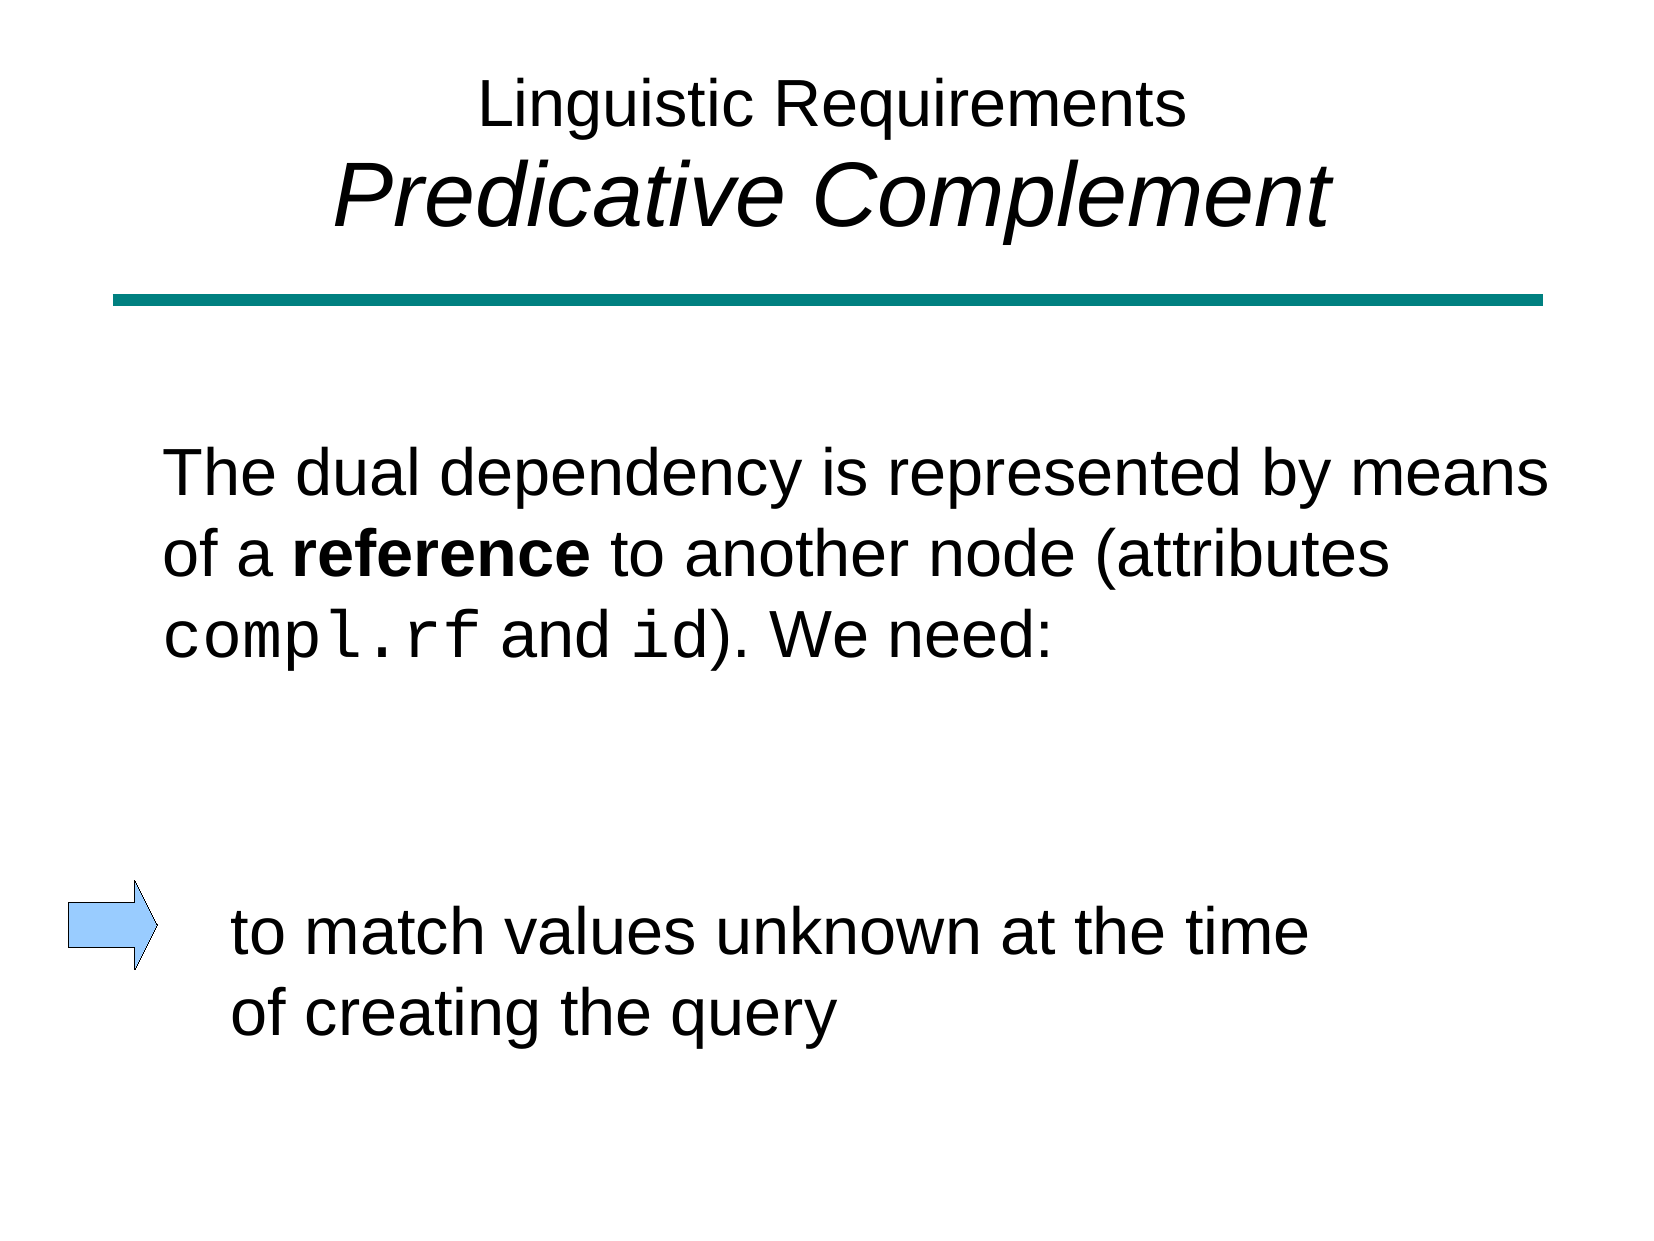

# Linguistic Requirements Predicative Complement
The dual dependency is represented by means
of a reference to another node (attributes
compl.rf and id). We need:
to match values unknown at the time
of creating the query